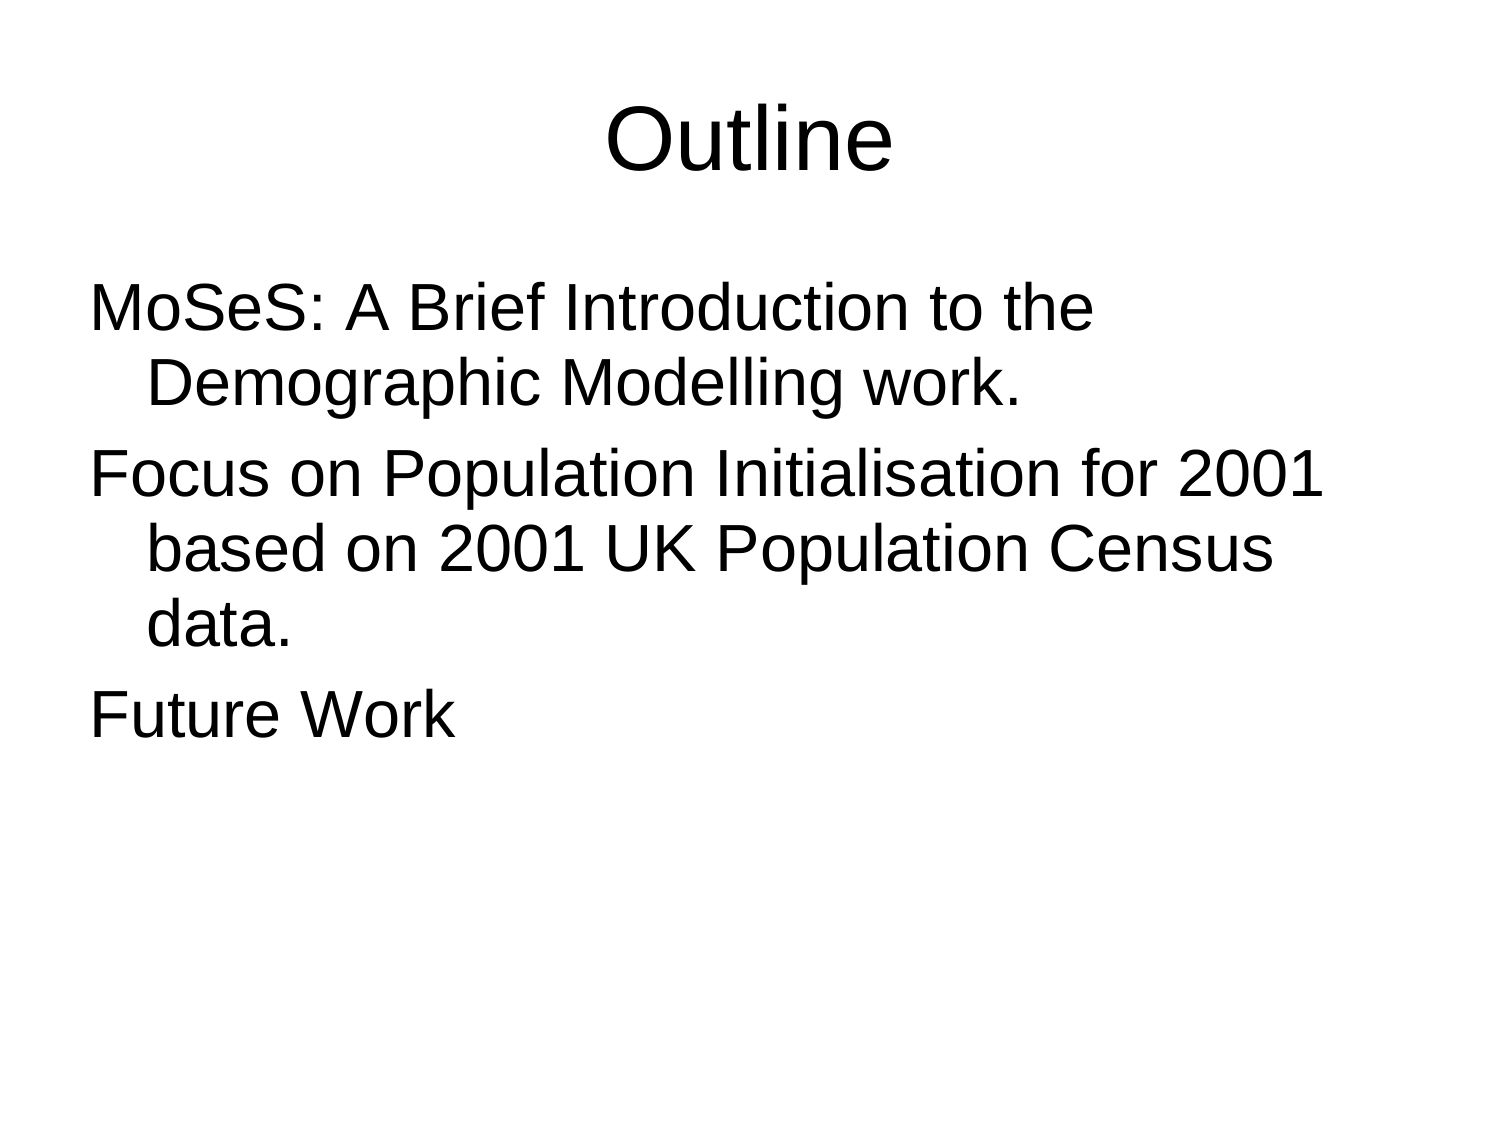

# Outline
MoSeS: A Brief Introduction to the Demographic Modelling work.
Focus on Population Initialisation for 2001 based on 2001 UK Population Census data.
Future Work